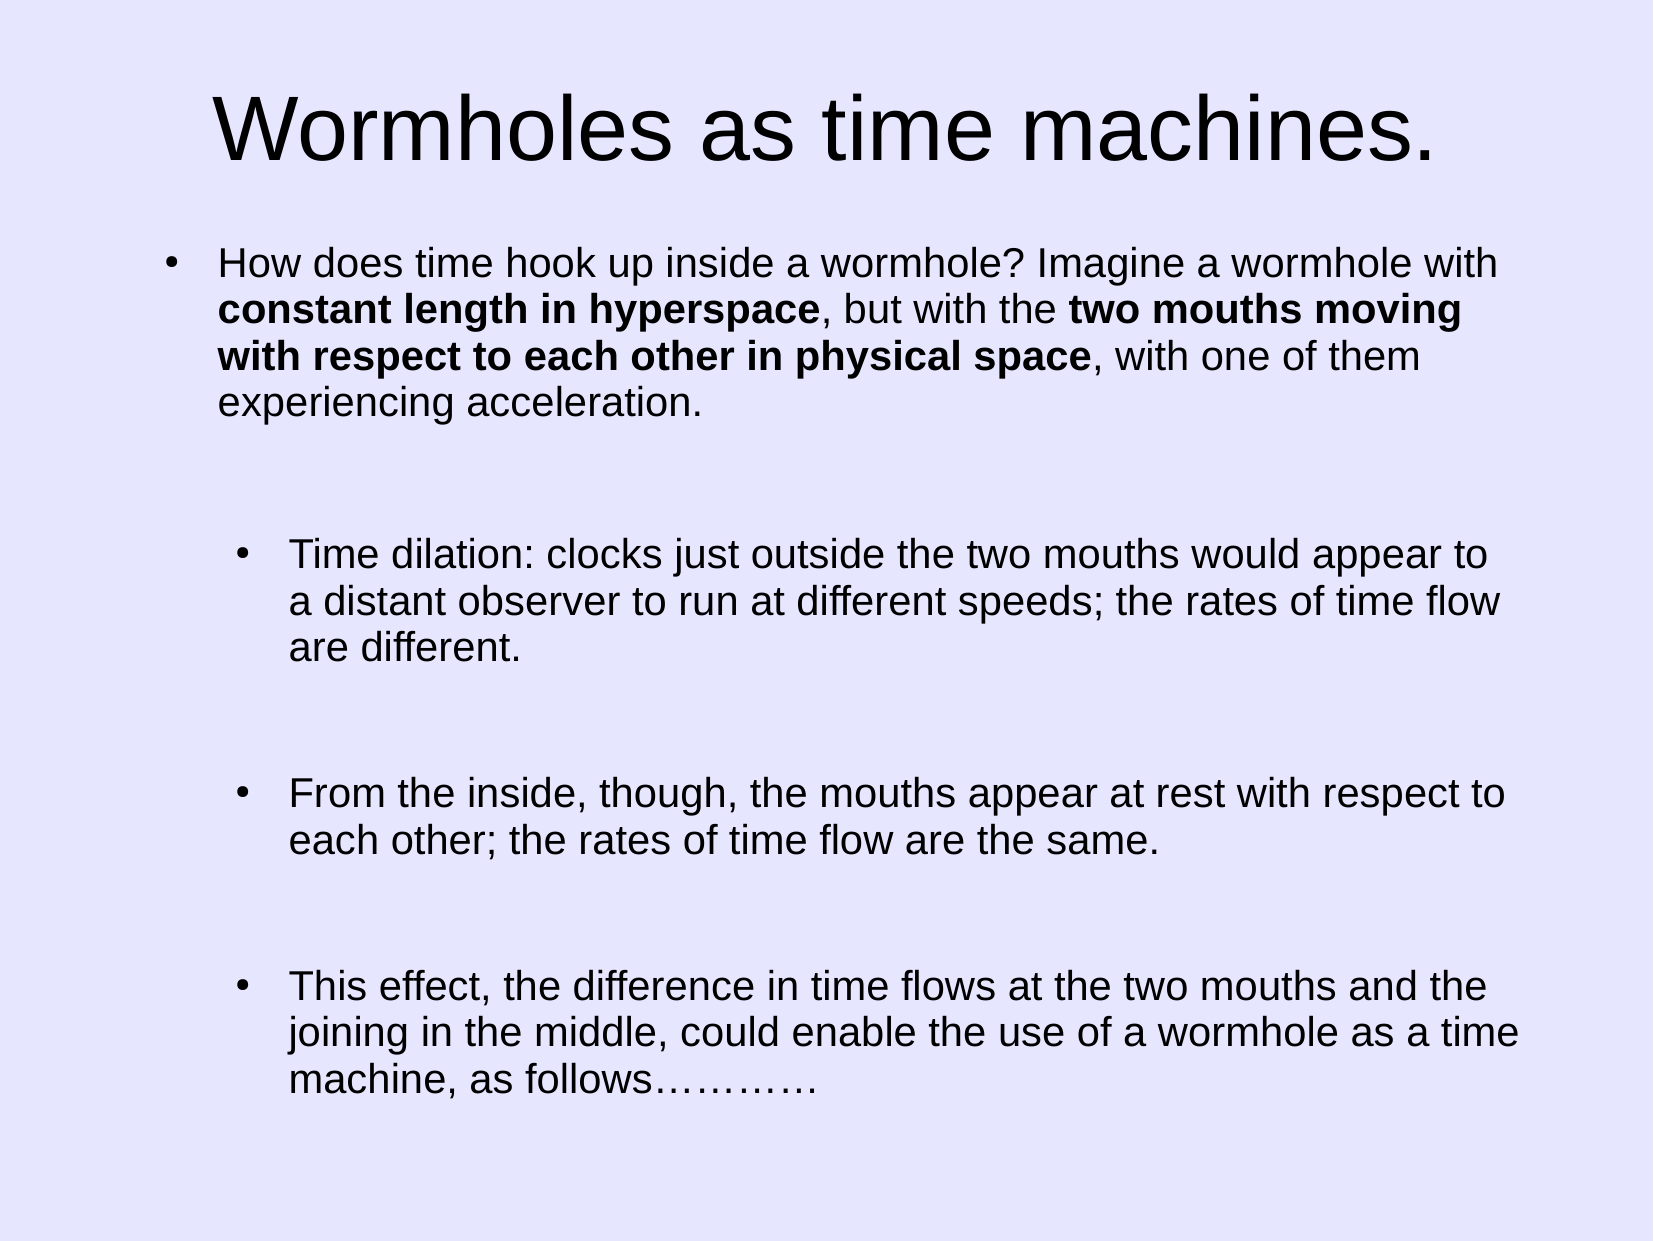

# Wormholes as time machines.
How does time hook up inside a wormhole? Imagine a wormhole with constant length in hyperspace, but with the two mouths moving with respect to each other in physical space, with one of them experiencing acceleration.
Time dilation: clocks just outside the two mouths would appear to a distant observer to run at different speeds; the rates of time flow are different.
From the inside, though, the mouths appear at rest with respect to each other; the rates of time flow are the same.
This effect, the difference in time flows at the two mouths and the joining in the middle, could enable the use of a wormhole as a time machine, as follows…………